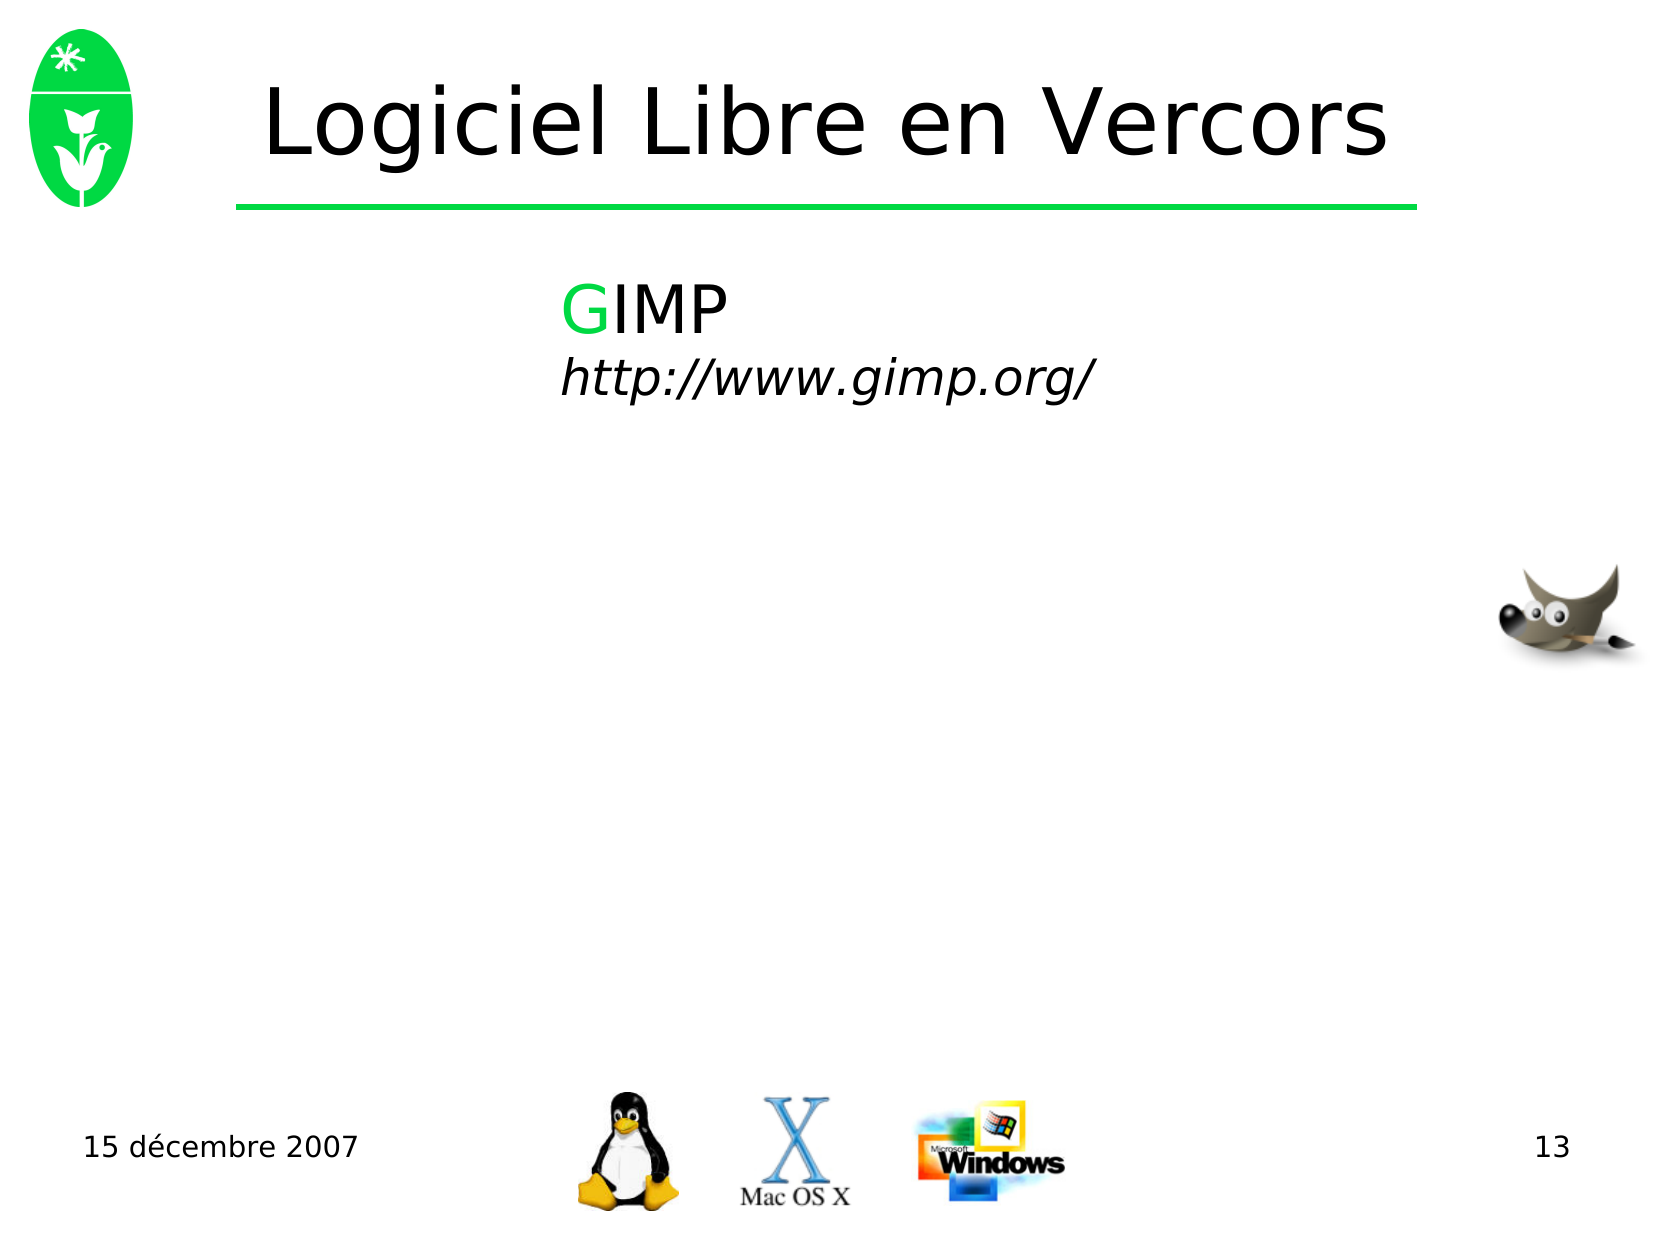

# Logiciel Libre en Vercors
GIMP
http://www.gimp.org/
15 décembre 2007
13